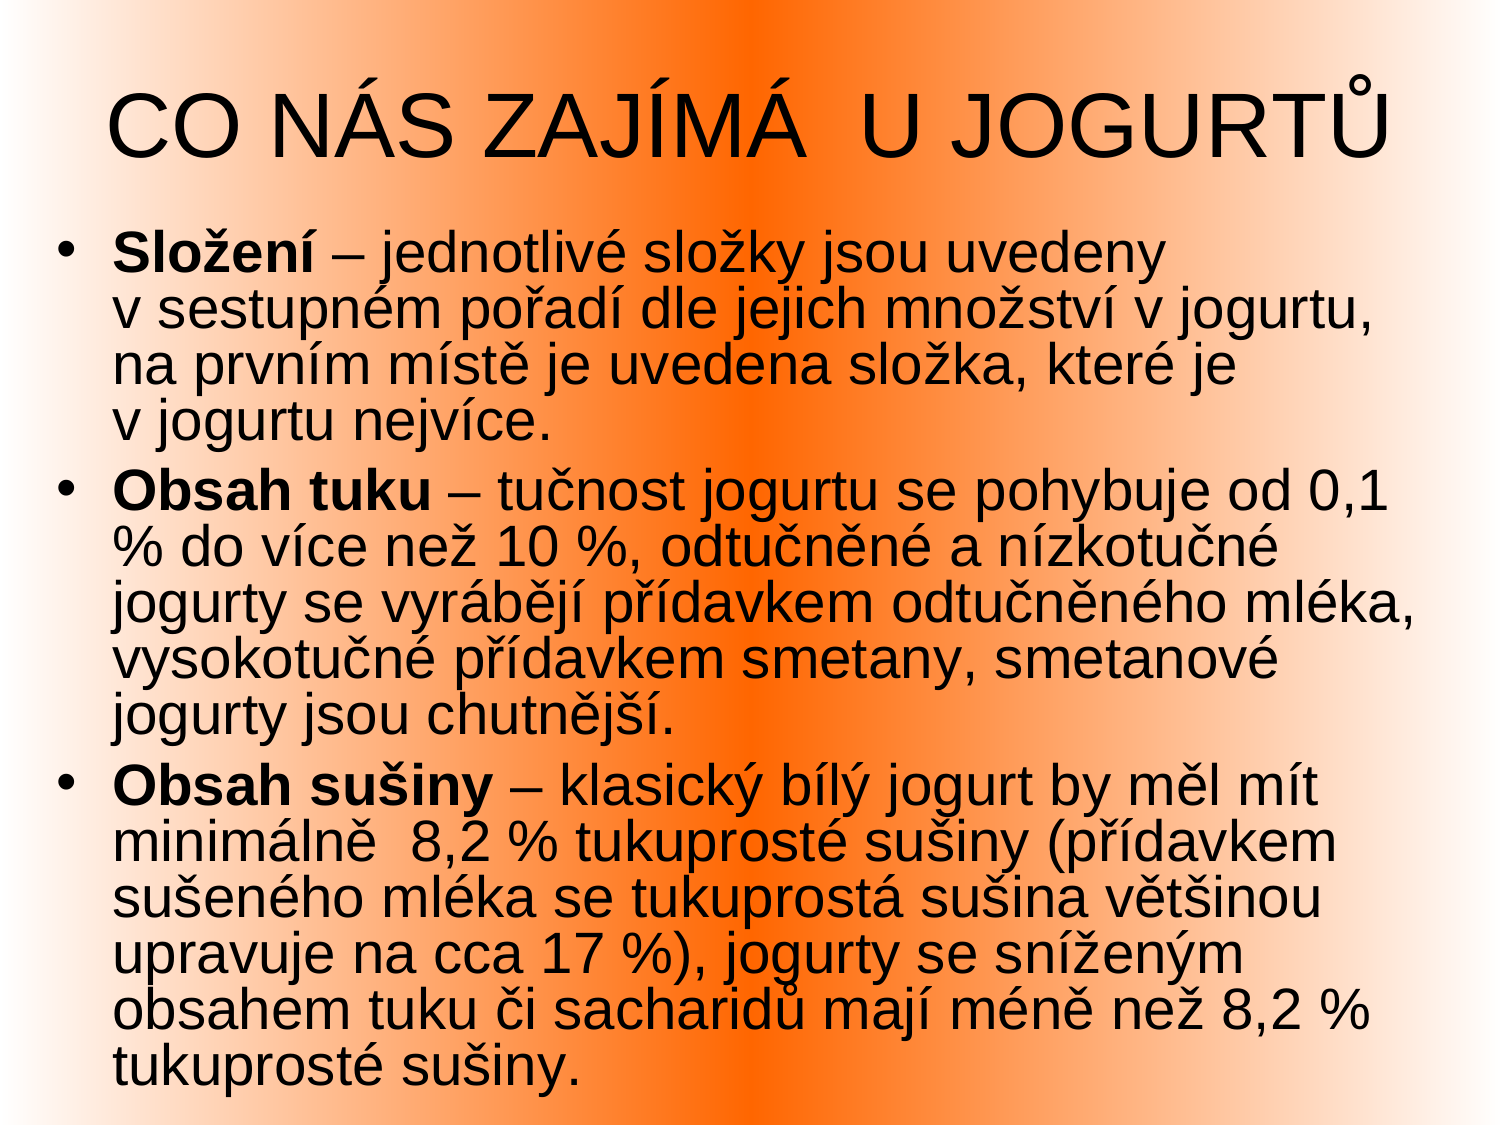

# CO NÁS ZAJÍMÁ U JOGURTŮ
Složení – jednotlivé složky jsou uvedeny
v sestupném pořadí dle jejich množství v jogurtu, na prvním místě je uvedena složka, které je
v jogurtu nejvíce.
Obsah tuku – tučnost jogurtu se pohybuje od 0,1 % do více než 10 %, odtučněné a nízkotučné jogurty se vyrábějí přídavkem odtučněného mléka, vysokotučné přídavkem smetany, smetanové jogurty jsou chutnější.
Obsah sušiny – klasický bílý jogurt by měl mít minimálně  8,2 % tukuprosté sušiny (přídavkem sušeného mléka se tukuprostá sušina většinou upravuje na cca 17 %), jogurty se sníženým obsahem tuku či sacharidů mají méně než 8,2 % tukuprosté sušiny.